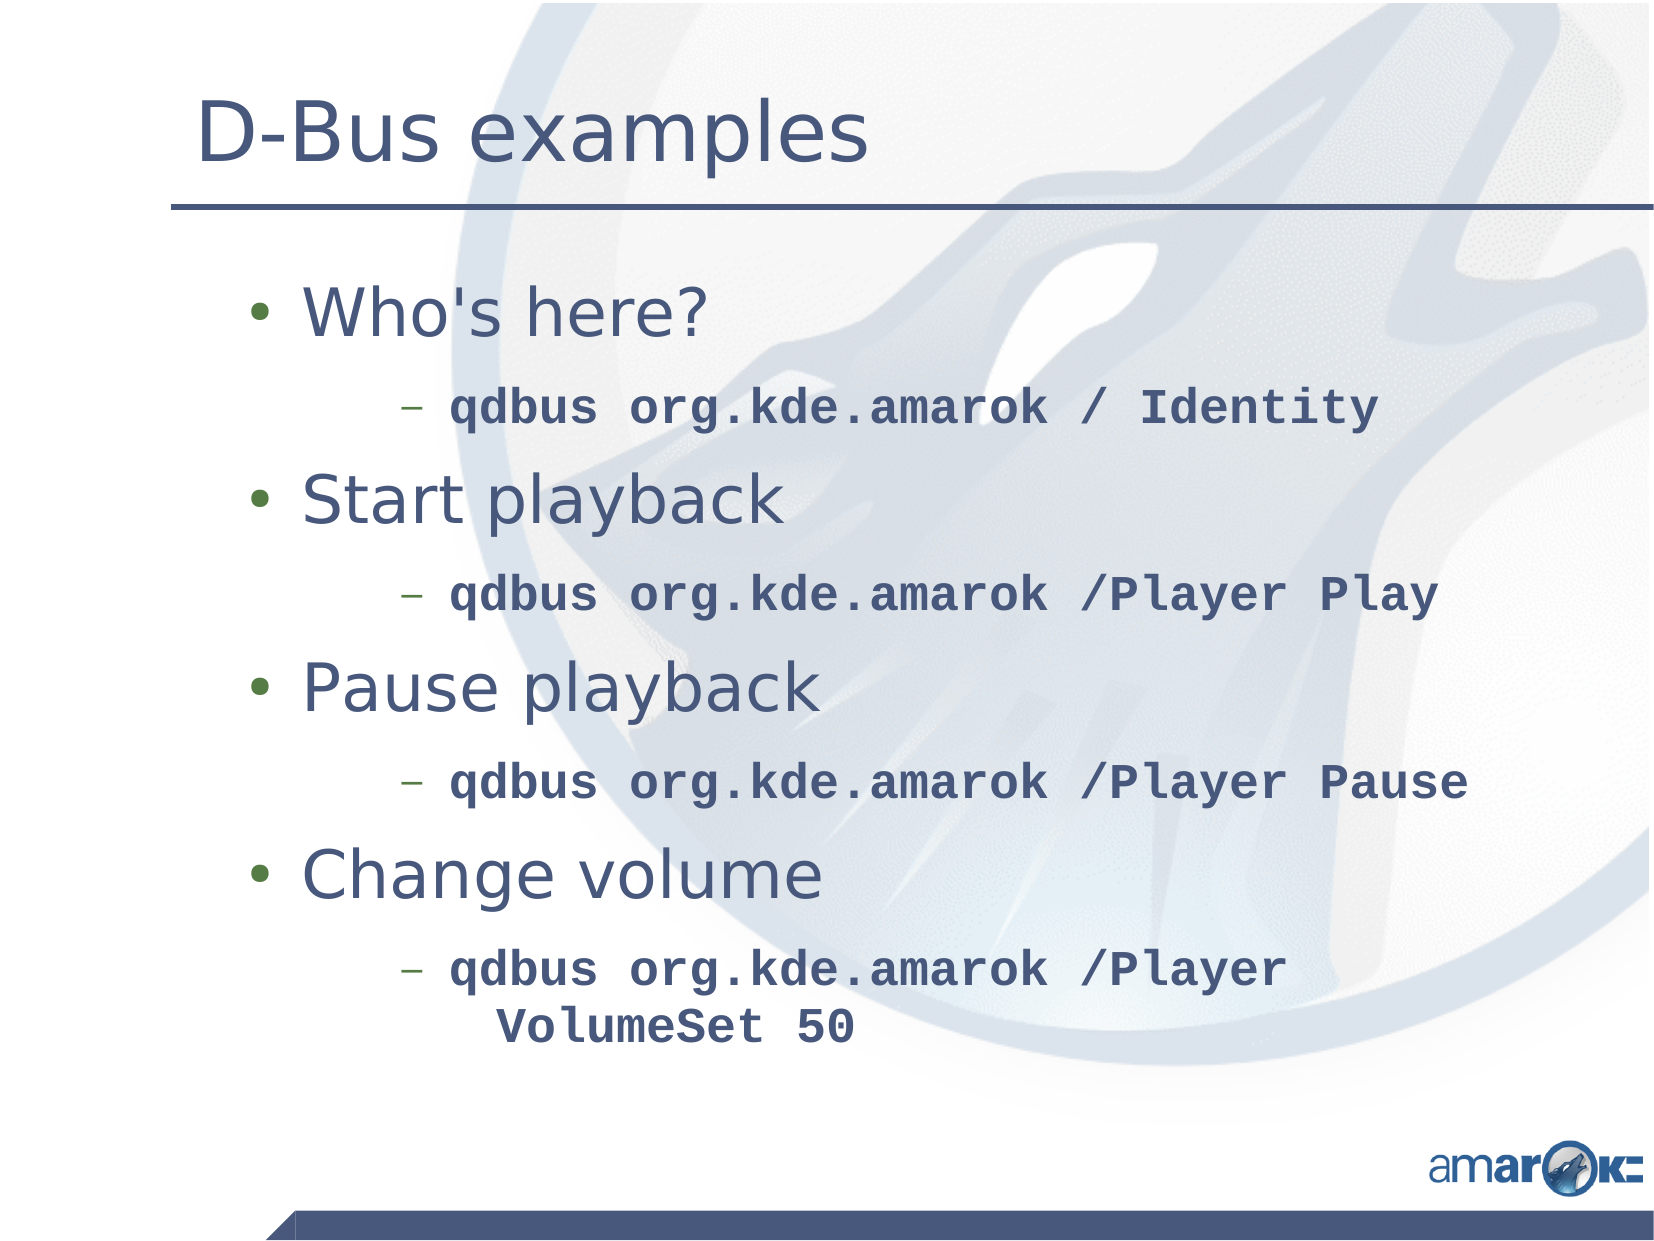

# D-Bus examples
Who's here?
qdbus org.kde.amarok / Identity
Start playback
qdbus org.kde.amarok /Player Play
Pause playback
qdbus org.kde.amarok /Player Pause
Change volume
qdbus org.kde.amarok /Player VolumeSet 50